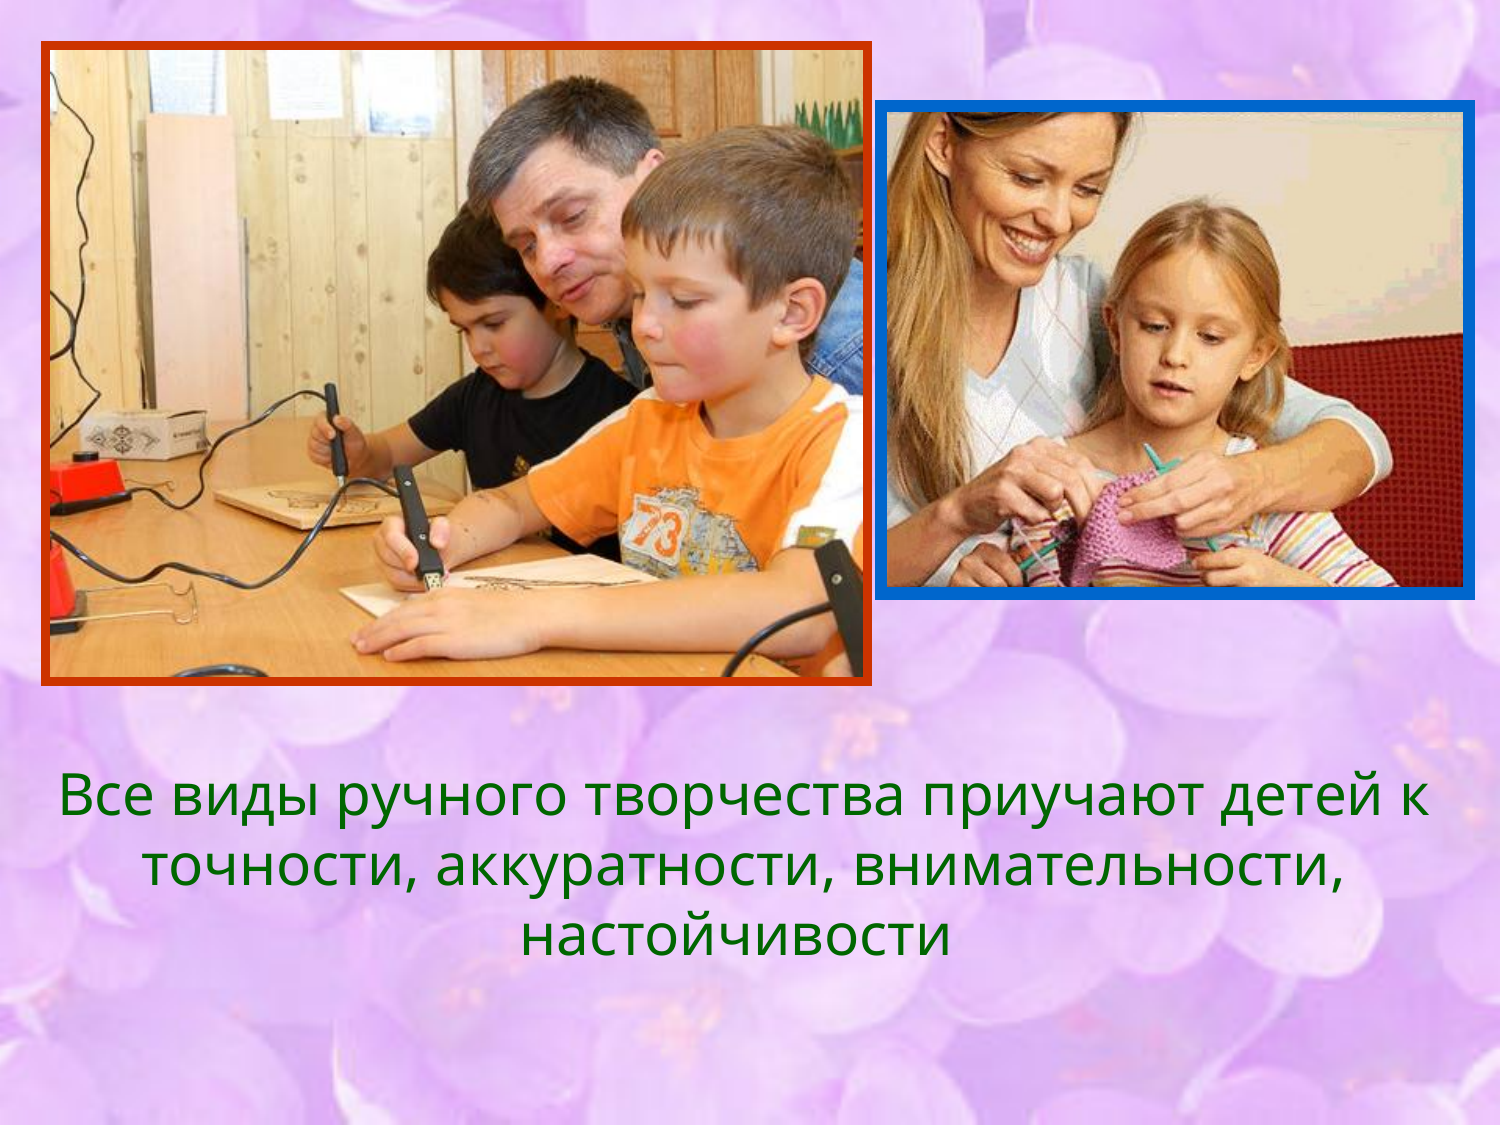

Все виды ручного творчества приучают детей к точности, аккуратности, внимательности, настойчивости